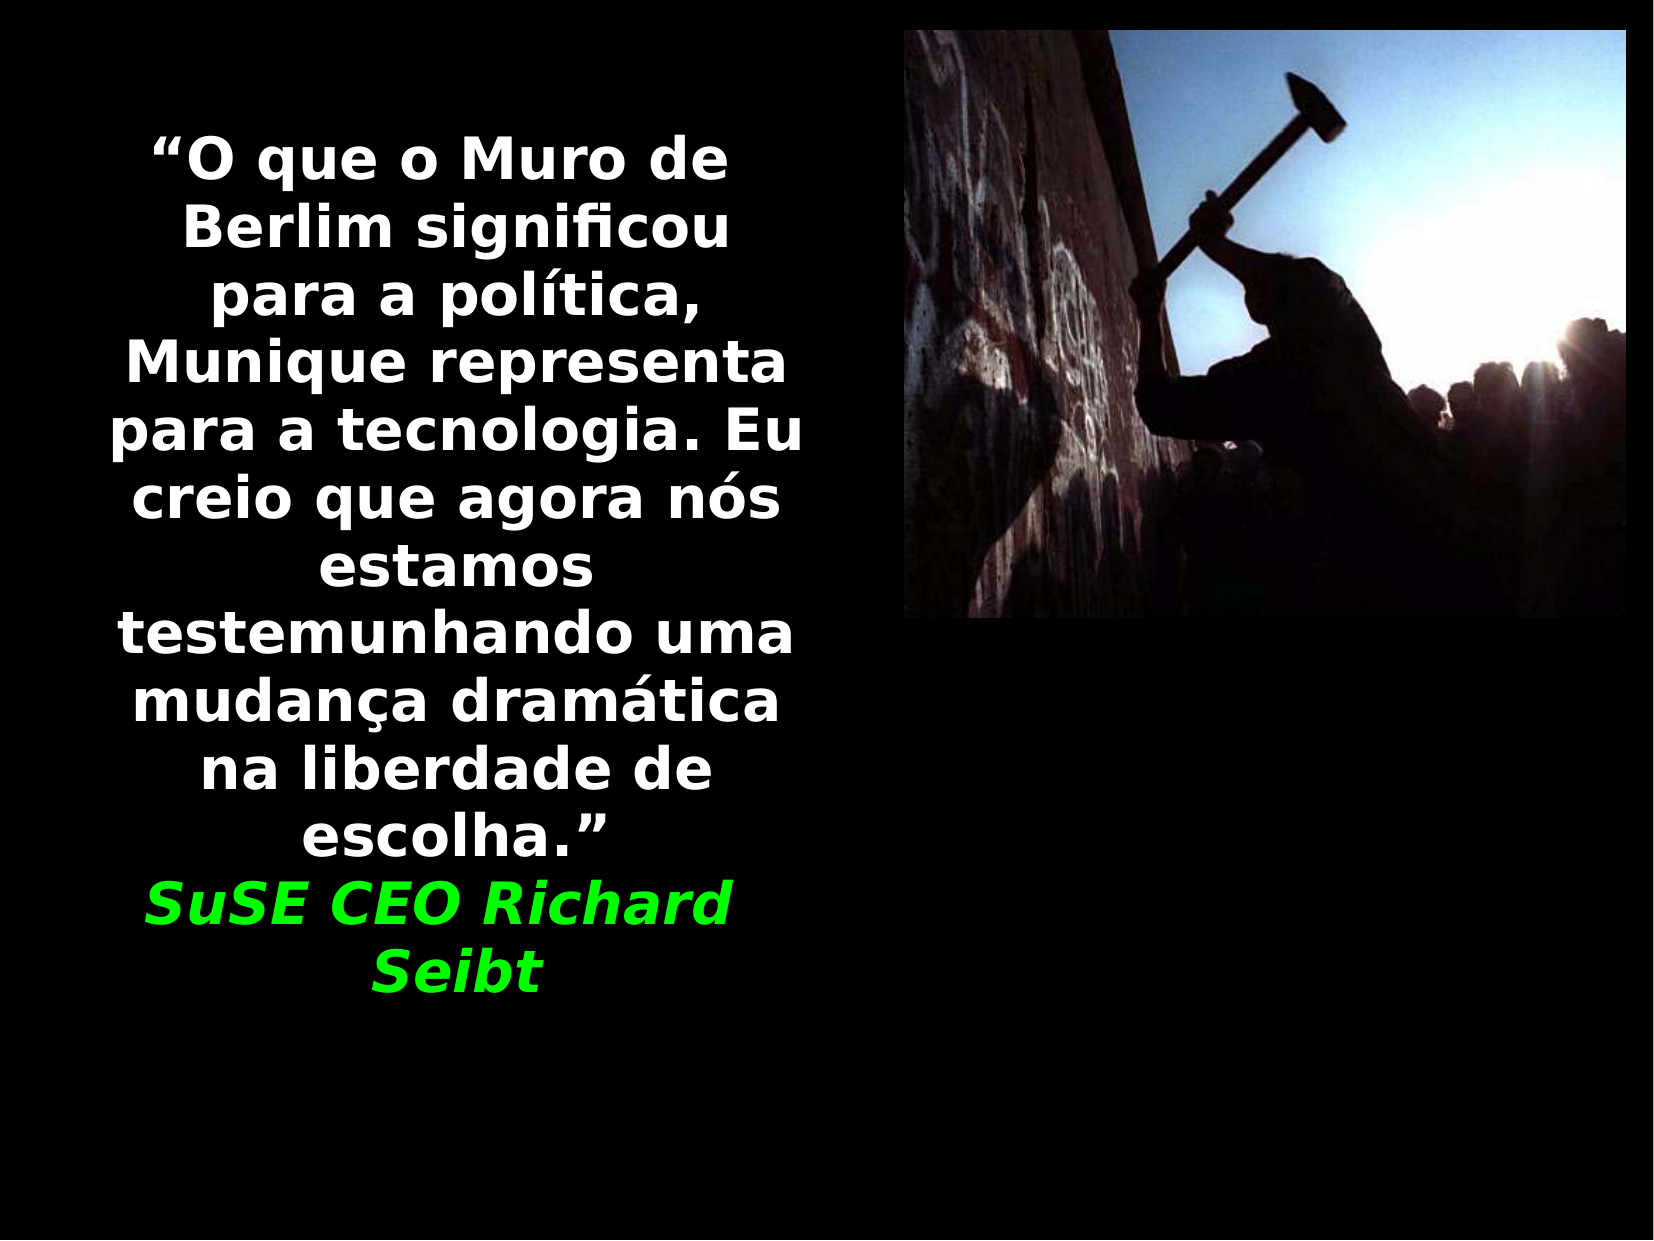

# “O que o Muro de Berlim significou para a política, Munique representa para a tecnologia. Eu creio que agora nós estamos testemunhando uma mudança dramática na liberdade de escolha.”
SuSE CEO Richard Seibt